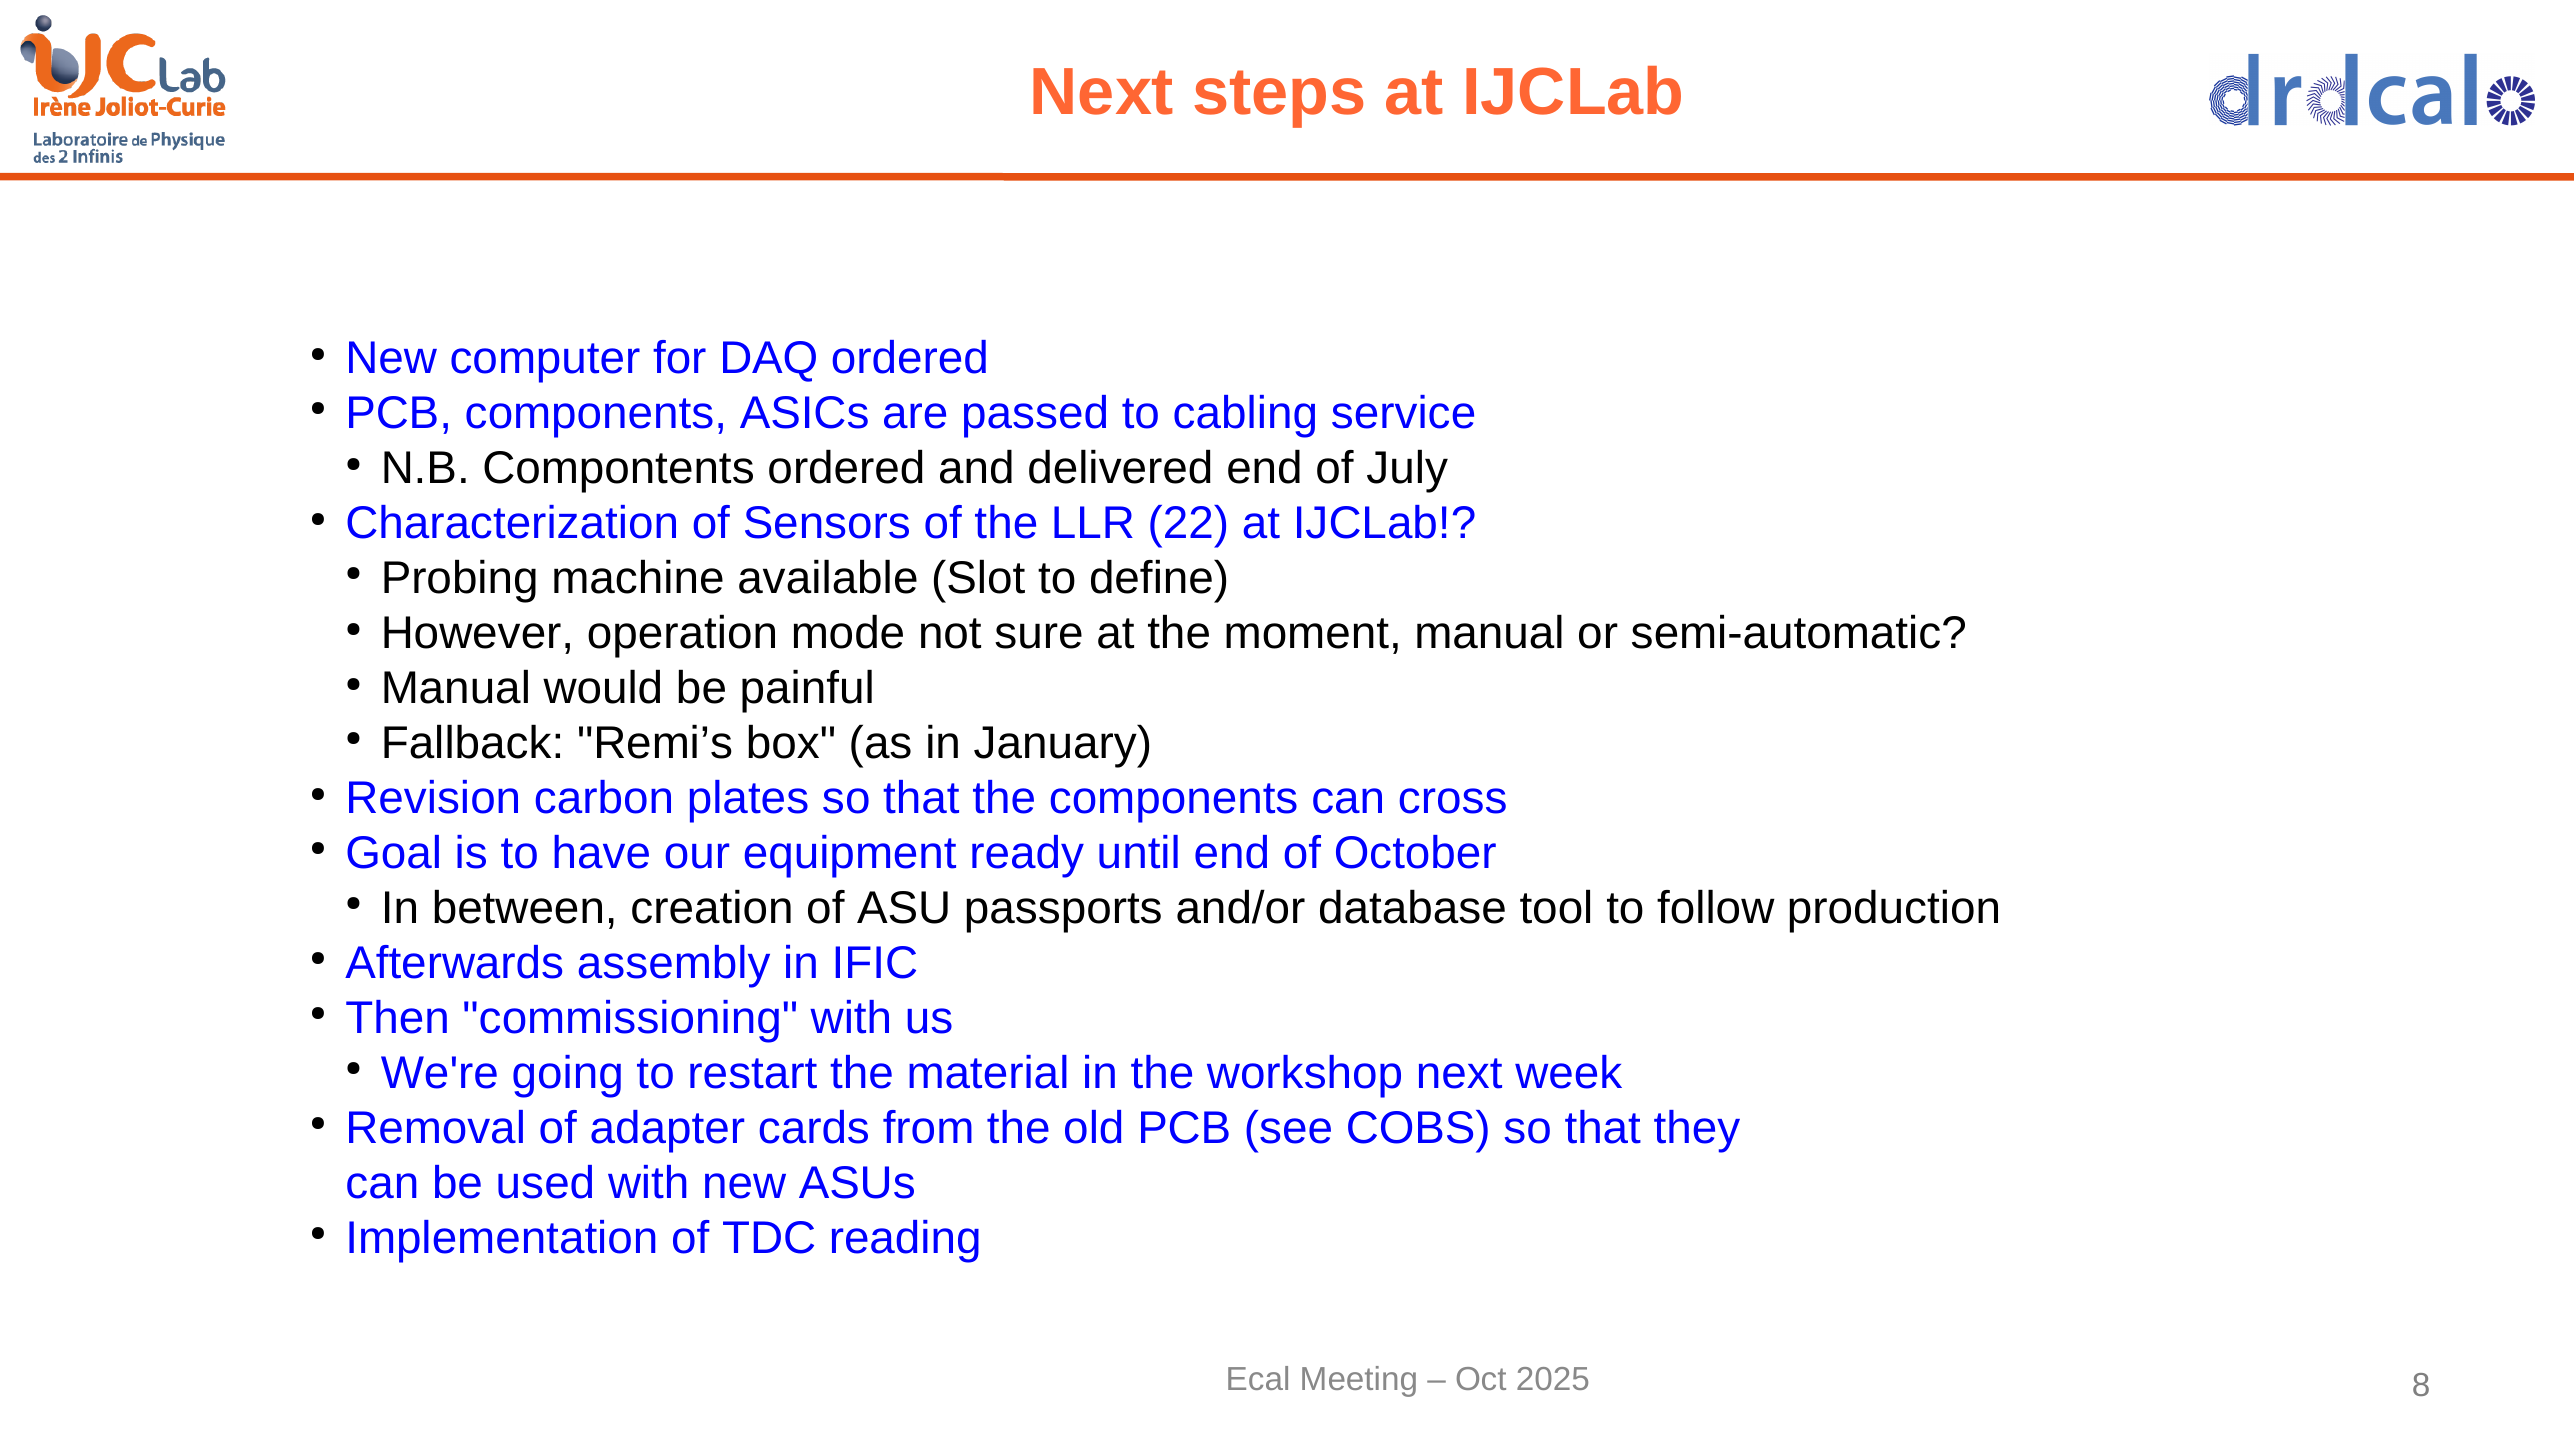

# Next steps at IJCLab
New computer for DAQ ordered
PCB, components, ASICs are passed to cabling service
N.B. Compontents ordered and delivered end of July
Characterization of Sensors of the LLR (22) at IJCLab!?
Probing machine available (Slot to define)
However, operation mode not sure at the moment, manual or semi-automatic?
Manual would be painful
Fallback: "Remi’s box" (as in January)
Revision carbon plates so that the components can cross
Goal is to have our equipment ready until end of October
In between, creation of ASU passports and/or database tool to follow production
Afterwards assembly in IFIC
Then "commissioning" with us
We're going to restart the material in the workshop next week
Removal of adapter cards from the old PCB (see COBS) so that they
can be used with new ASUs
Implementation of TDC reading
8